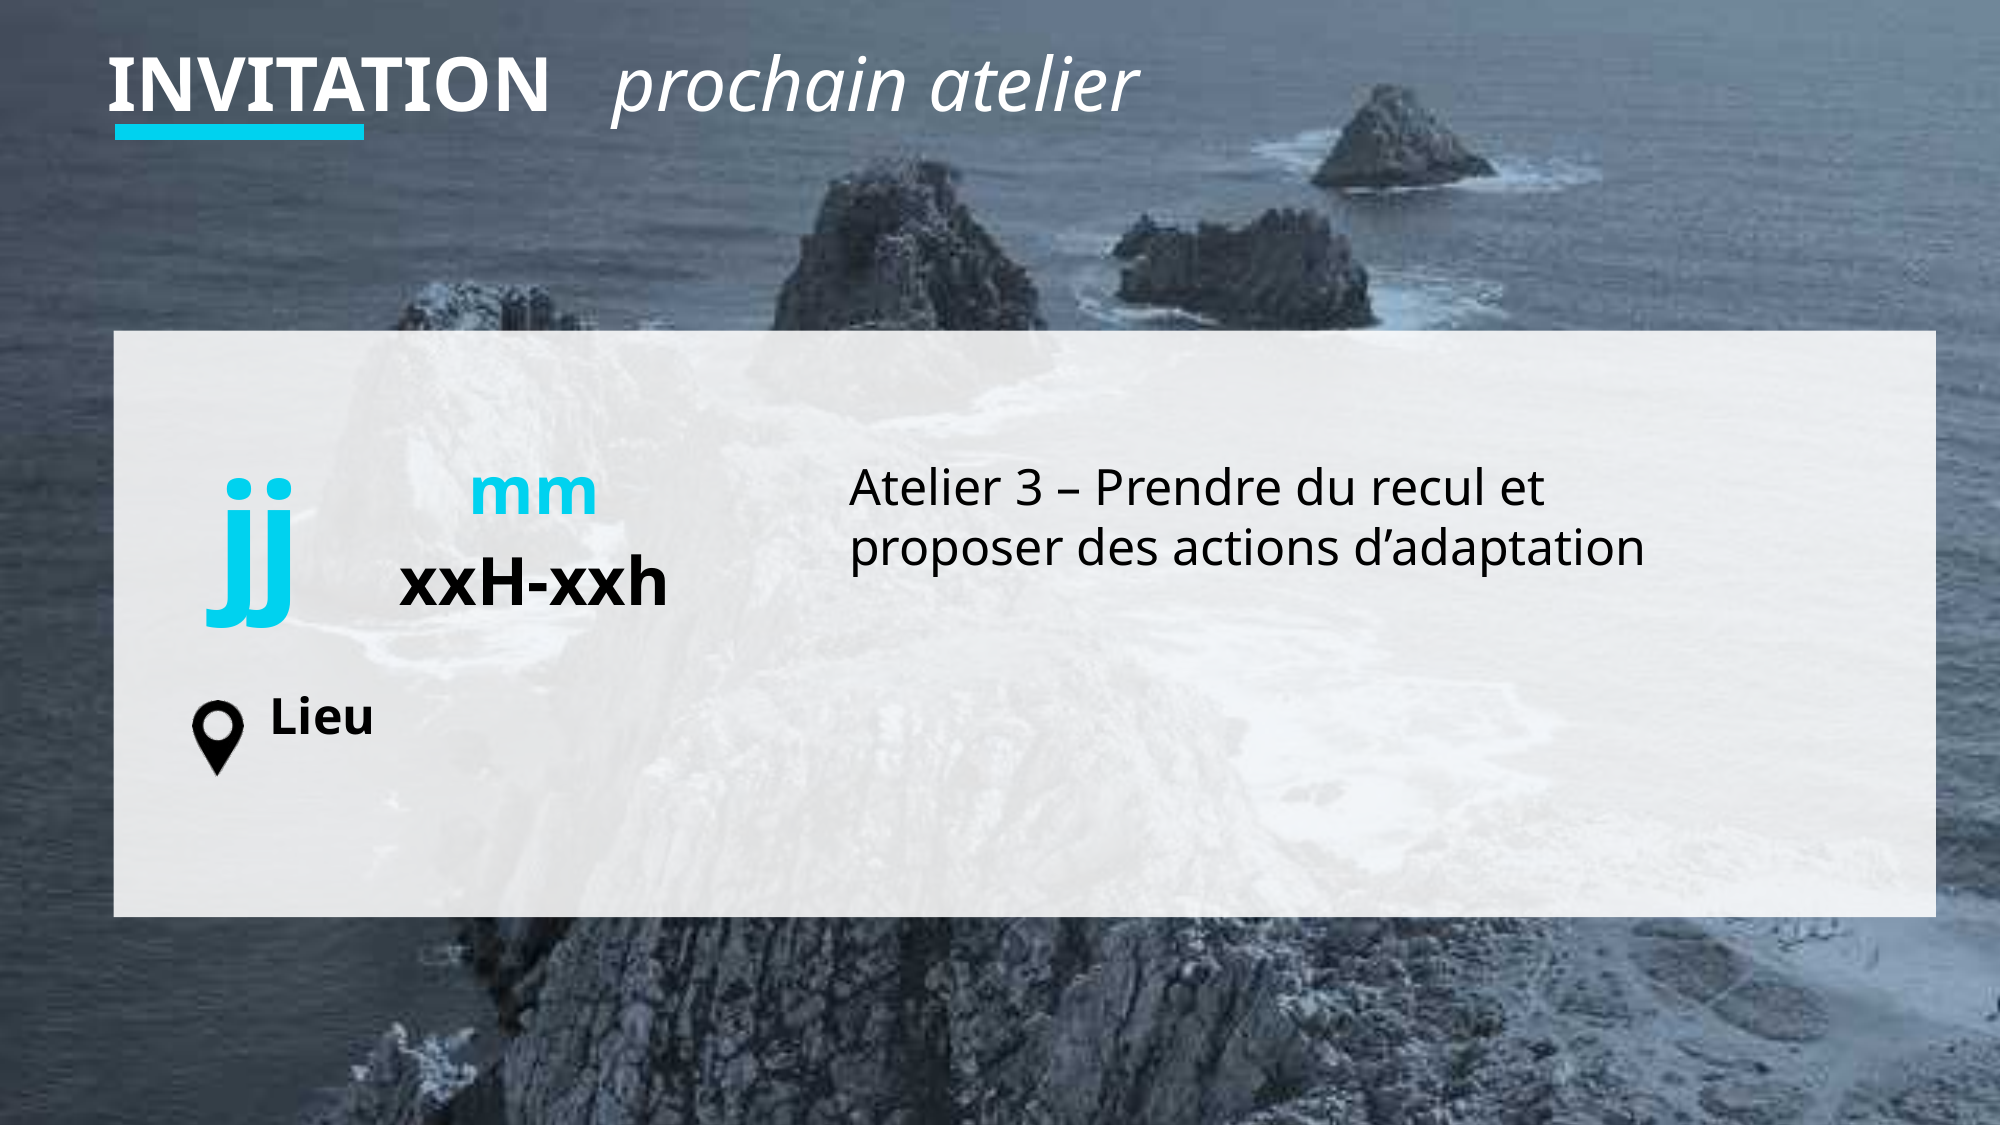

INVITATION prochain atelier
jj
mm
Atelier 3 – Prendre du recul et proposer des actions d’adaptation
xxH-xxh
Direction Régionale de l’Environnement, de l’Aménagement et du Logement Bretagne
PROCHAINES ÉTAPES
Lieu